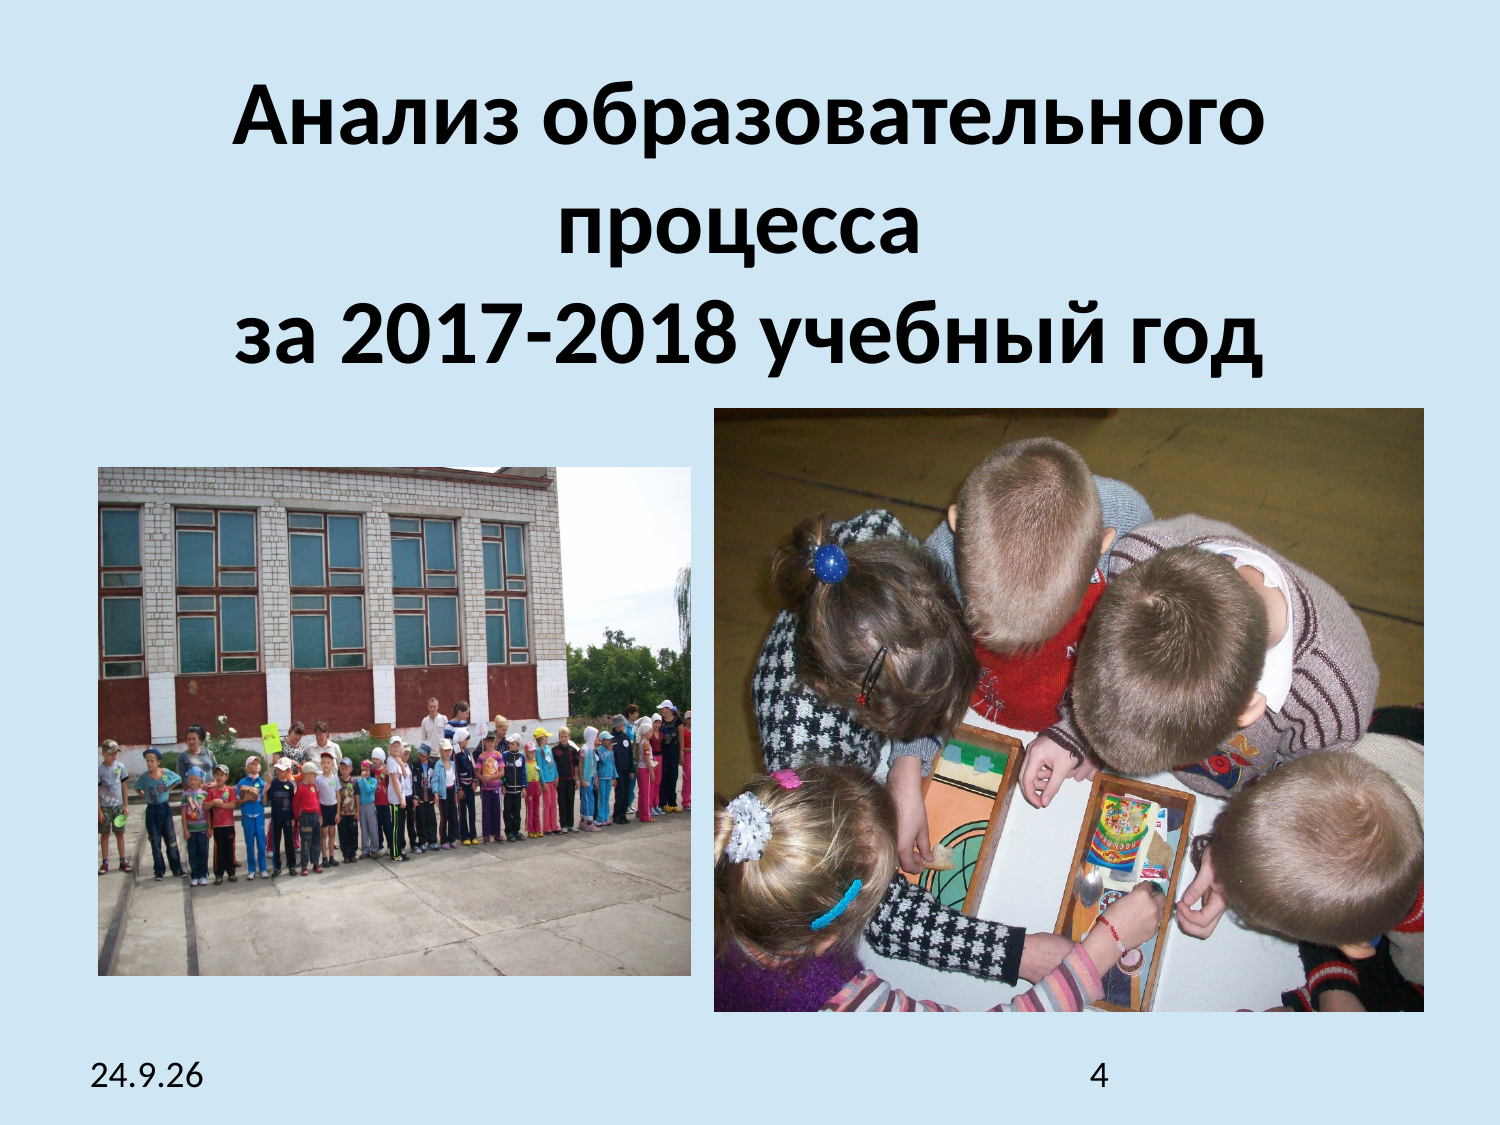

# Анализ образовательного процесса за 2017-2018 учебный год